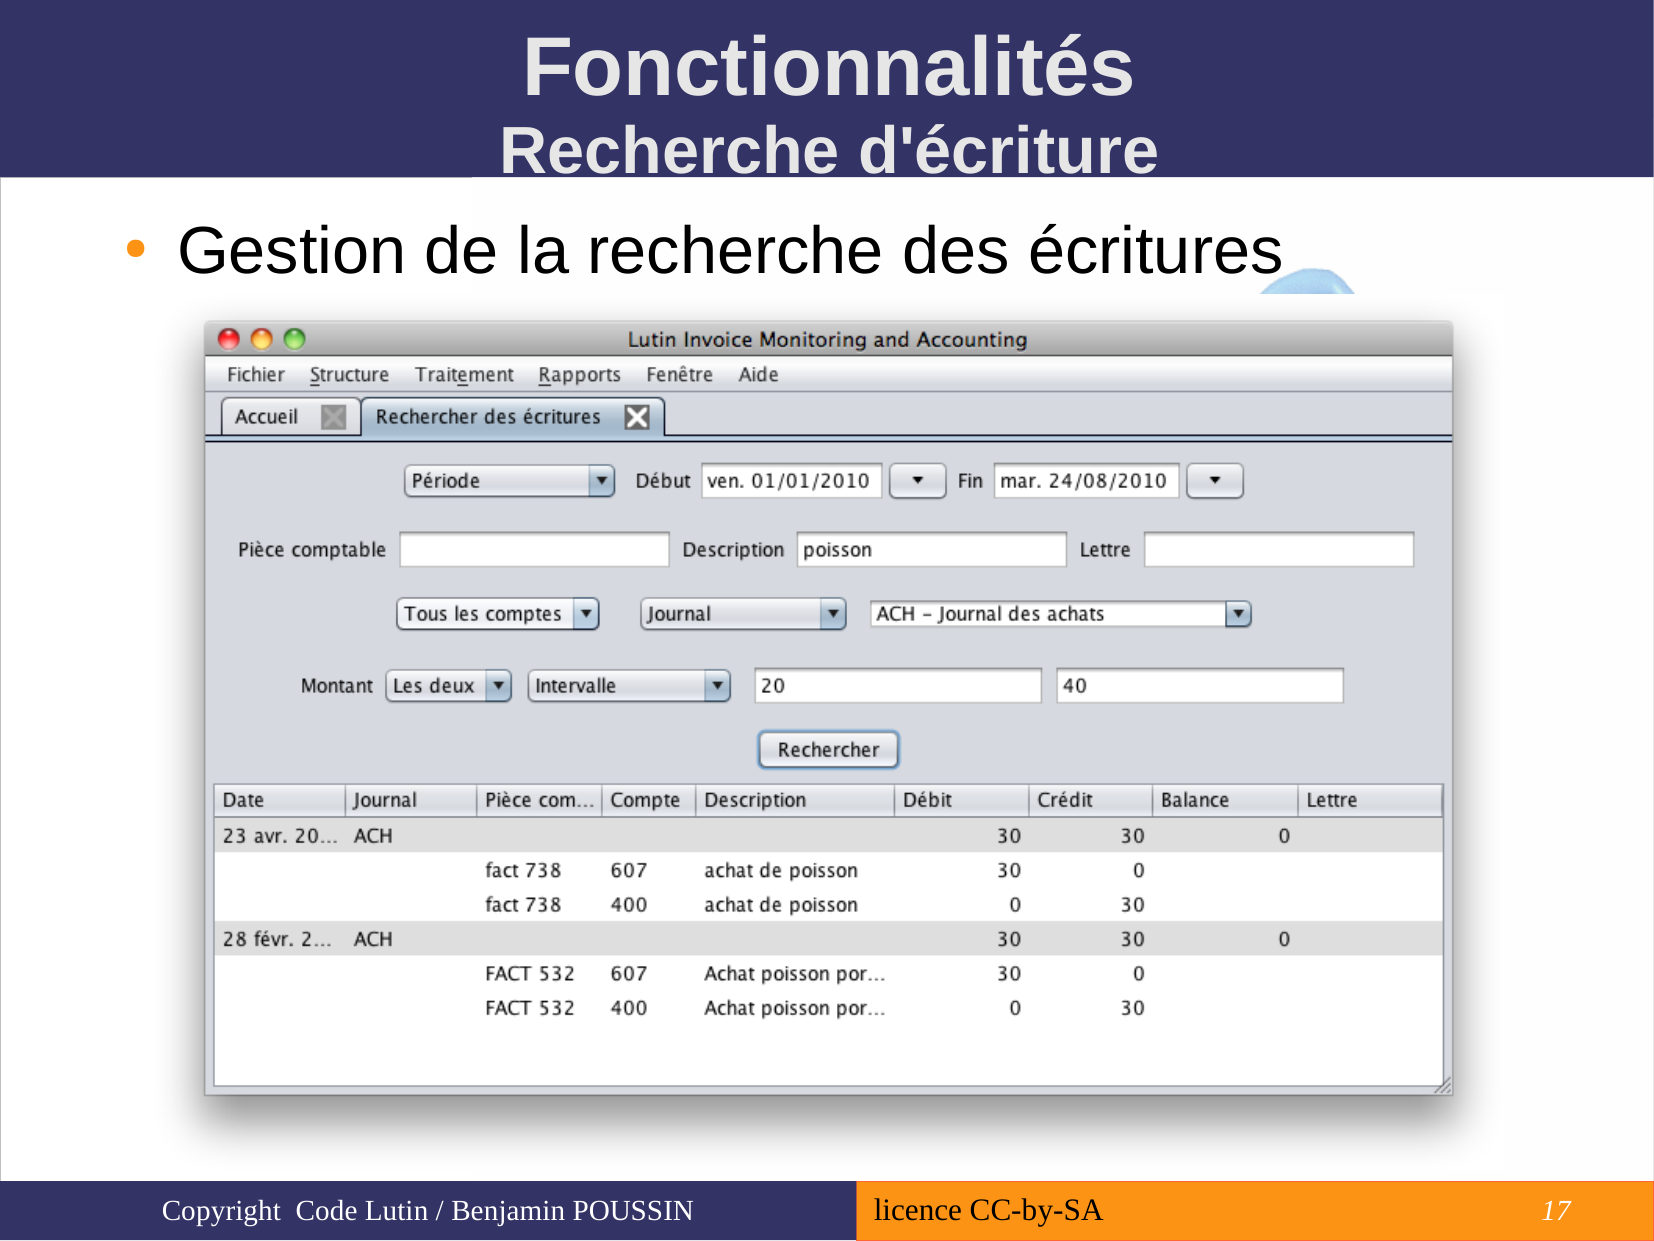

# Fonctionnalités Recherche d'écriture
Gestion de la recherche des écritures
17